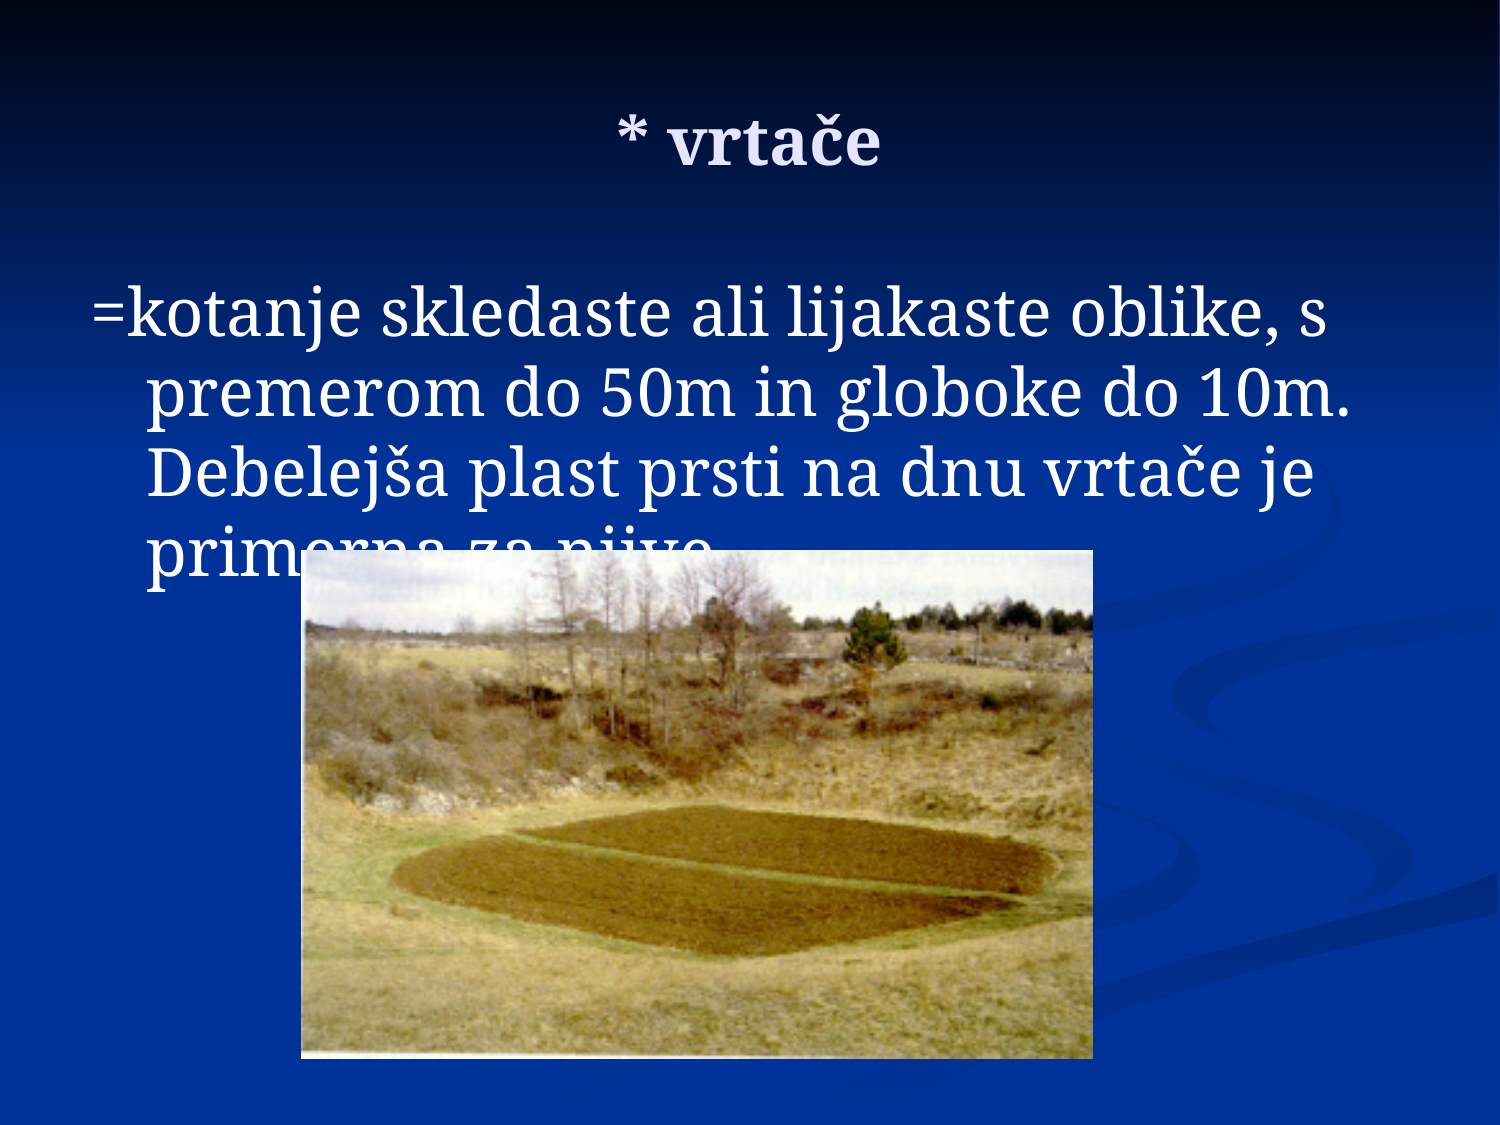

# * vrtače
=kotanje skledaste ali lijakaste oblike, s premerom do 50m in globoke do 10m. Debelejša plast prsti na dnu vrtače je primerna za njive.